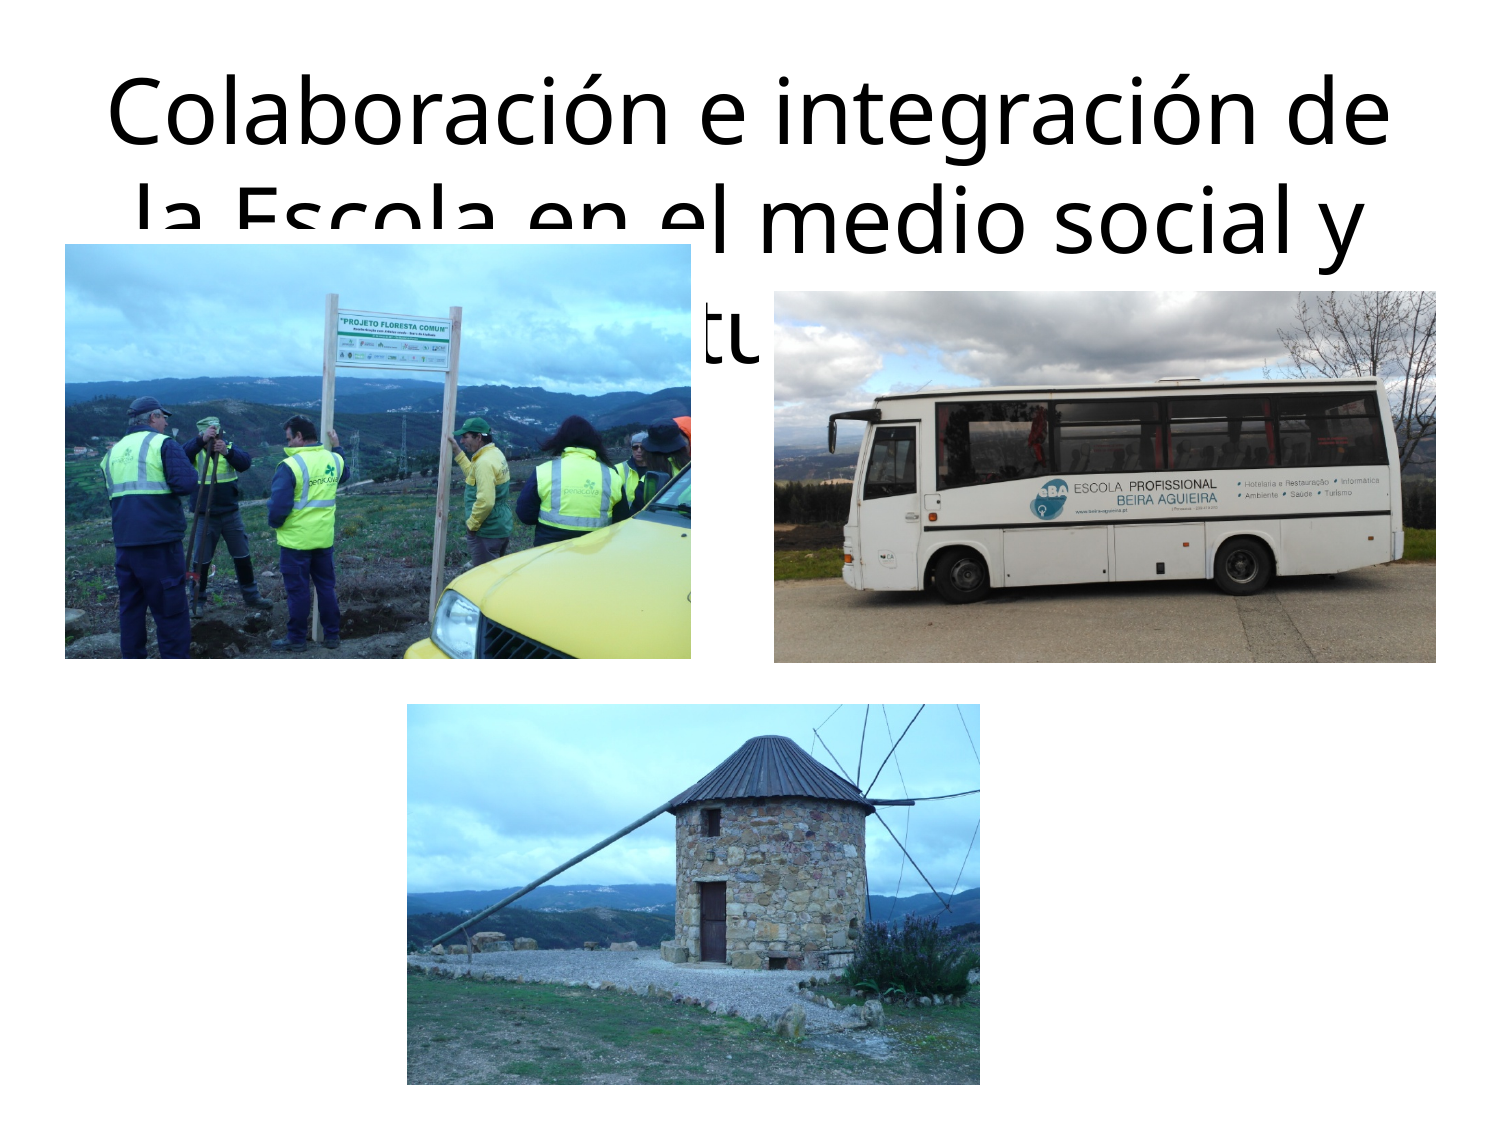

# Colaboración e integración de la Escola en el medio social y natural